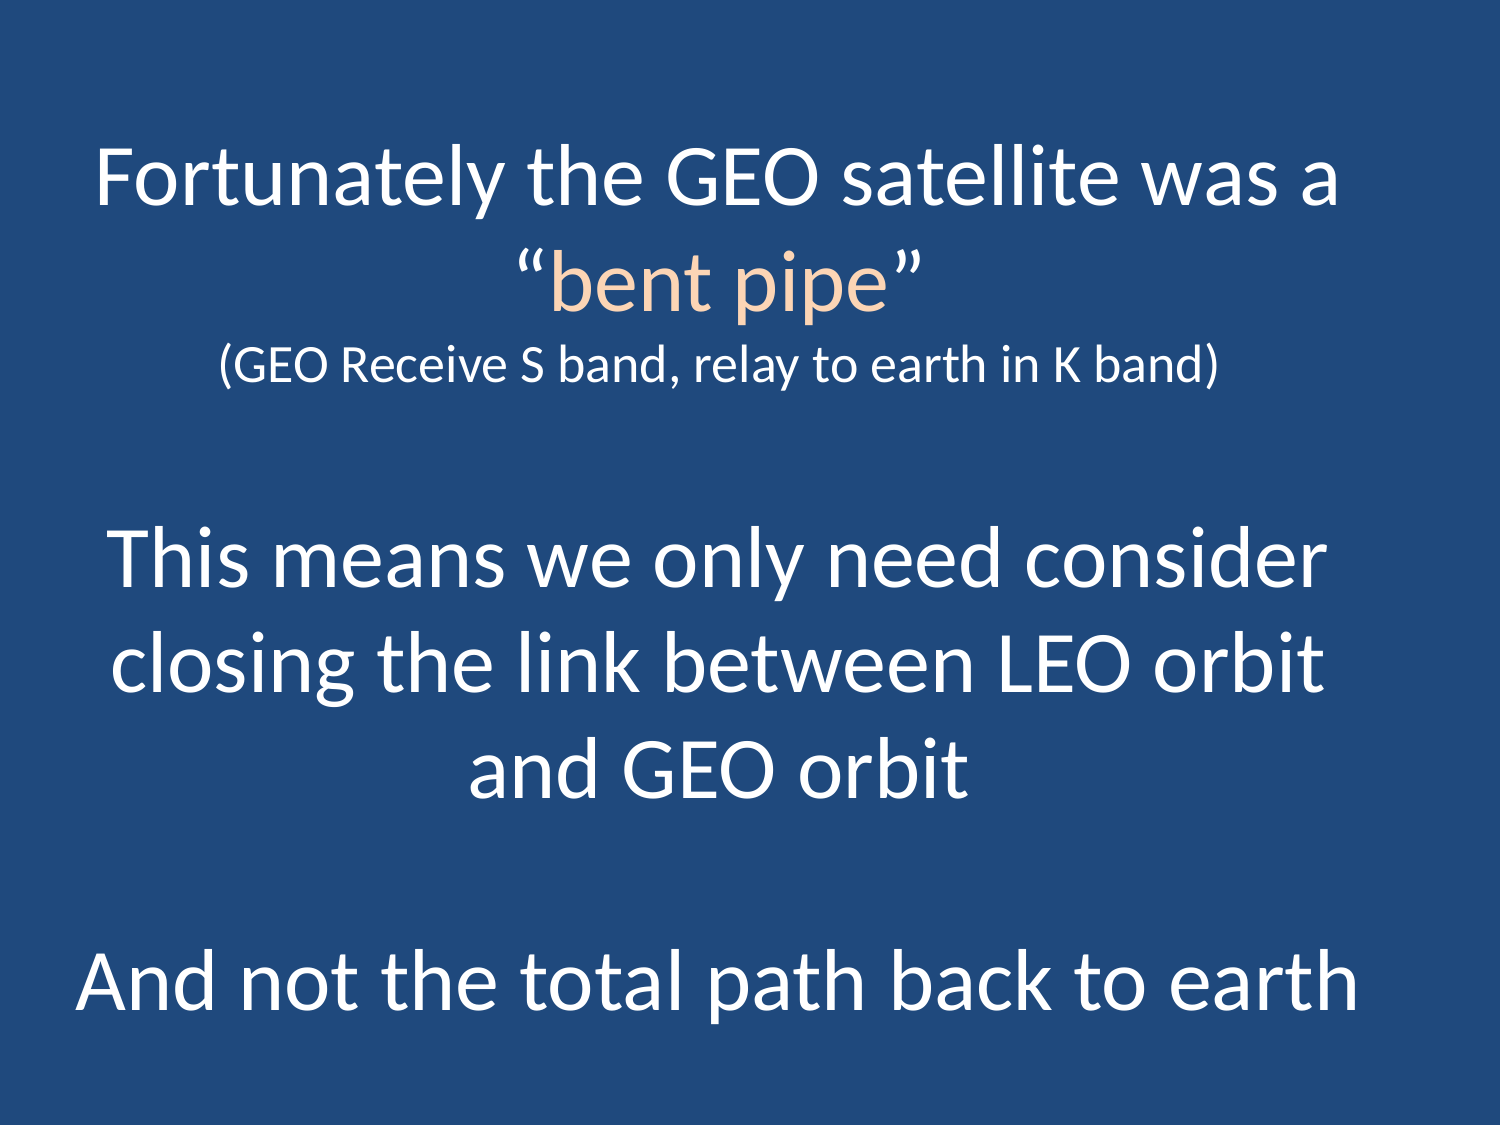

# Fortunately the GEO satellite was a “bent pipe” (GEO Receive S band, relay to earth in K band) This means we only need consider closing the link between LEO orbit and GEO orbit And not the total path back to earth